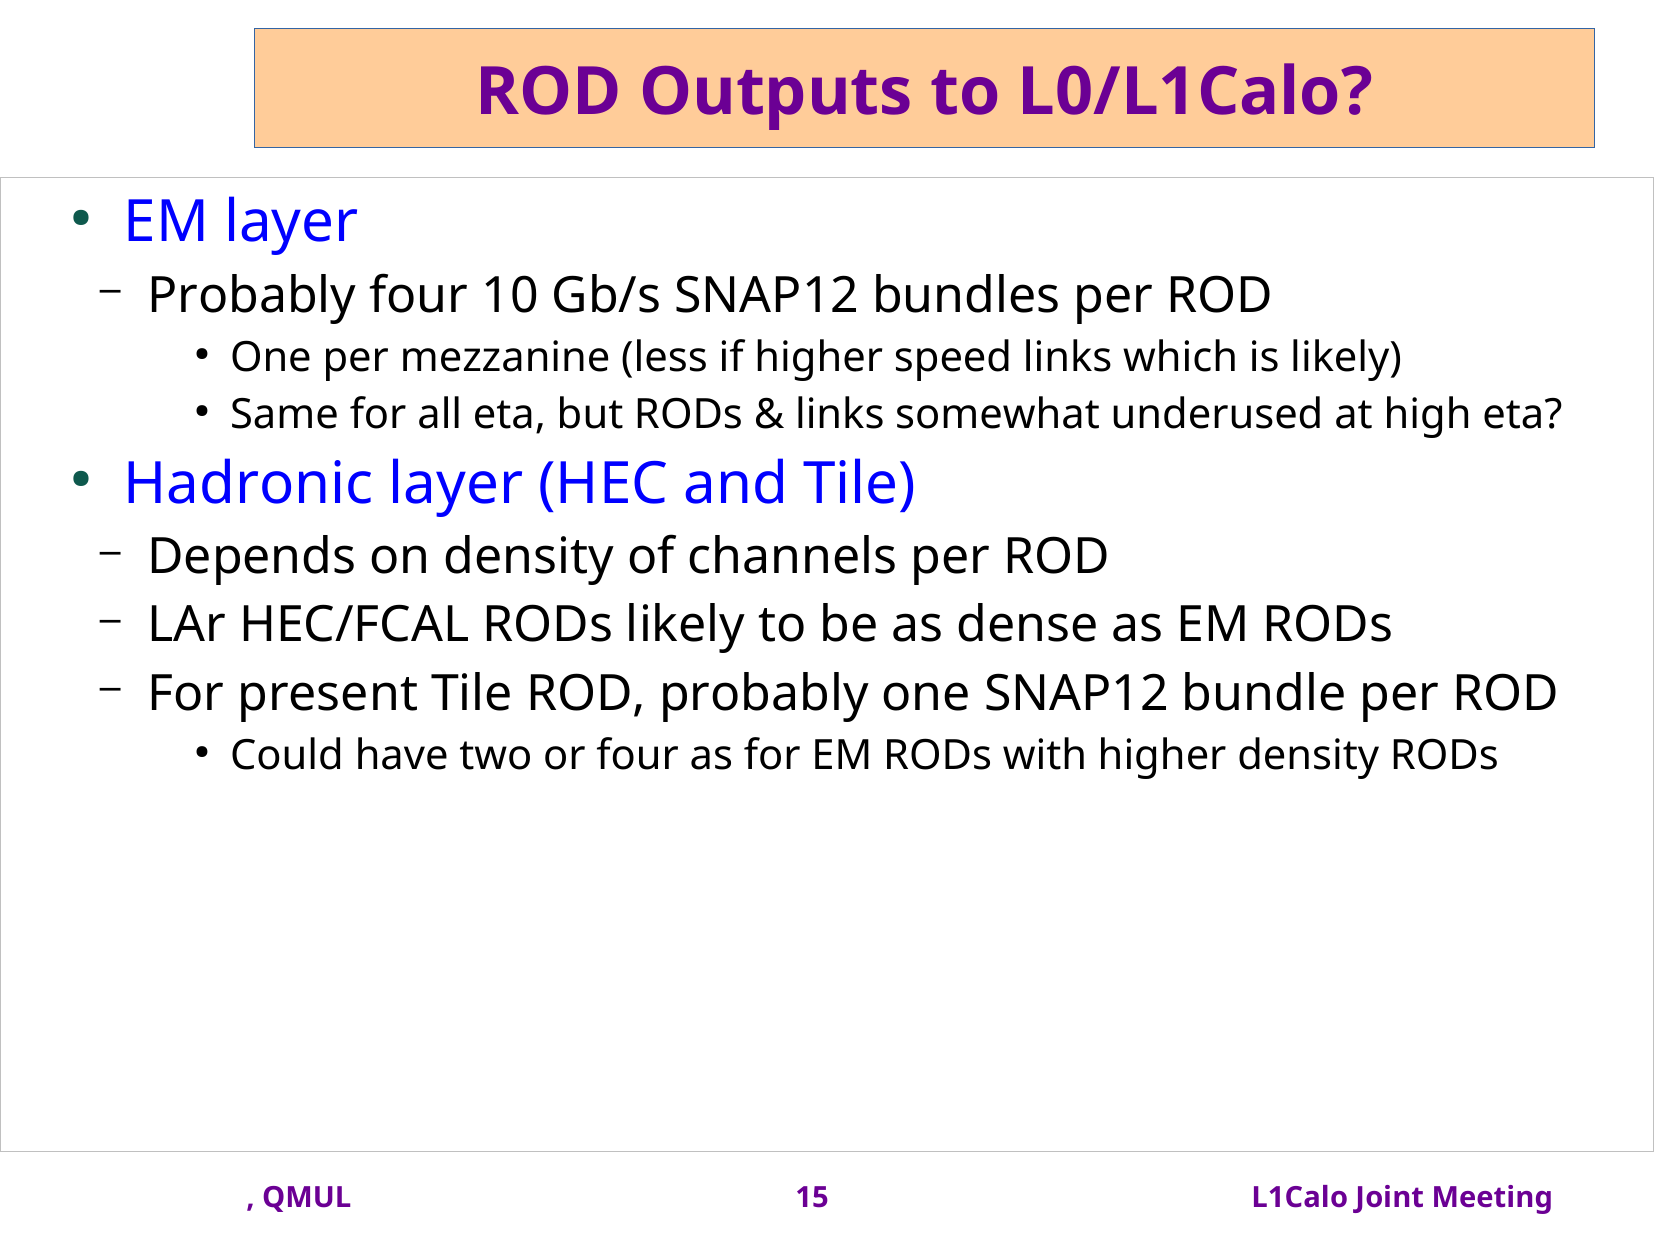

# ROD Outputs to L0/L1Calo?
EM layer
Probably four 10 Gb/s SNAP12 bundles per ROD
One per mezzanine (less if higher speed links which is likely)
Same for all eta, but RODs & links somewhat underused at high eta?
Hadronic layer (HEC and Tile)
Depends on density of channels per ROD
LAr HEC/FCAL RODs likely to be as dense as EM RODs
For present Tile ROD, probably one SNAP12 bundle per ROD
Could have two or four as for EM RODs with higher density RODs